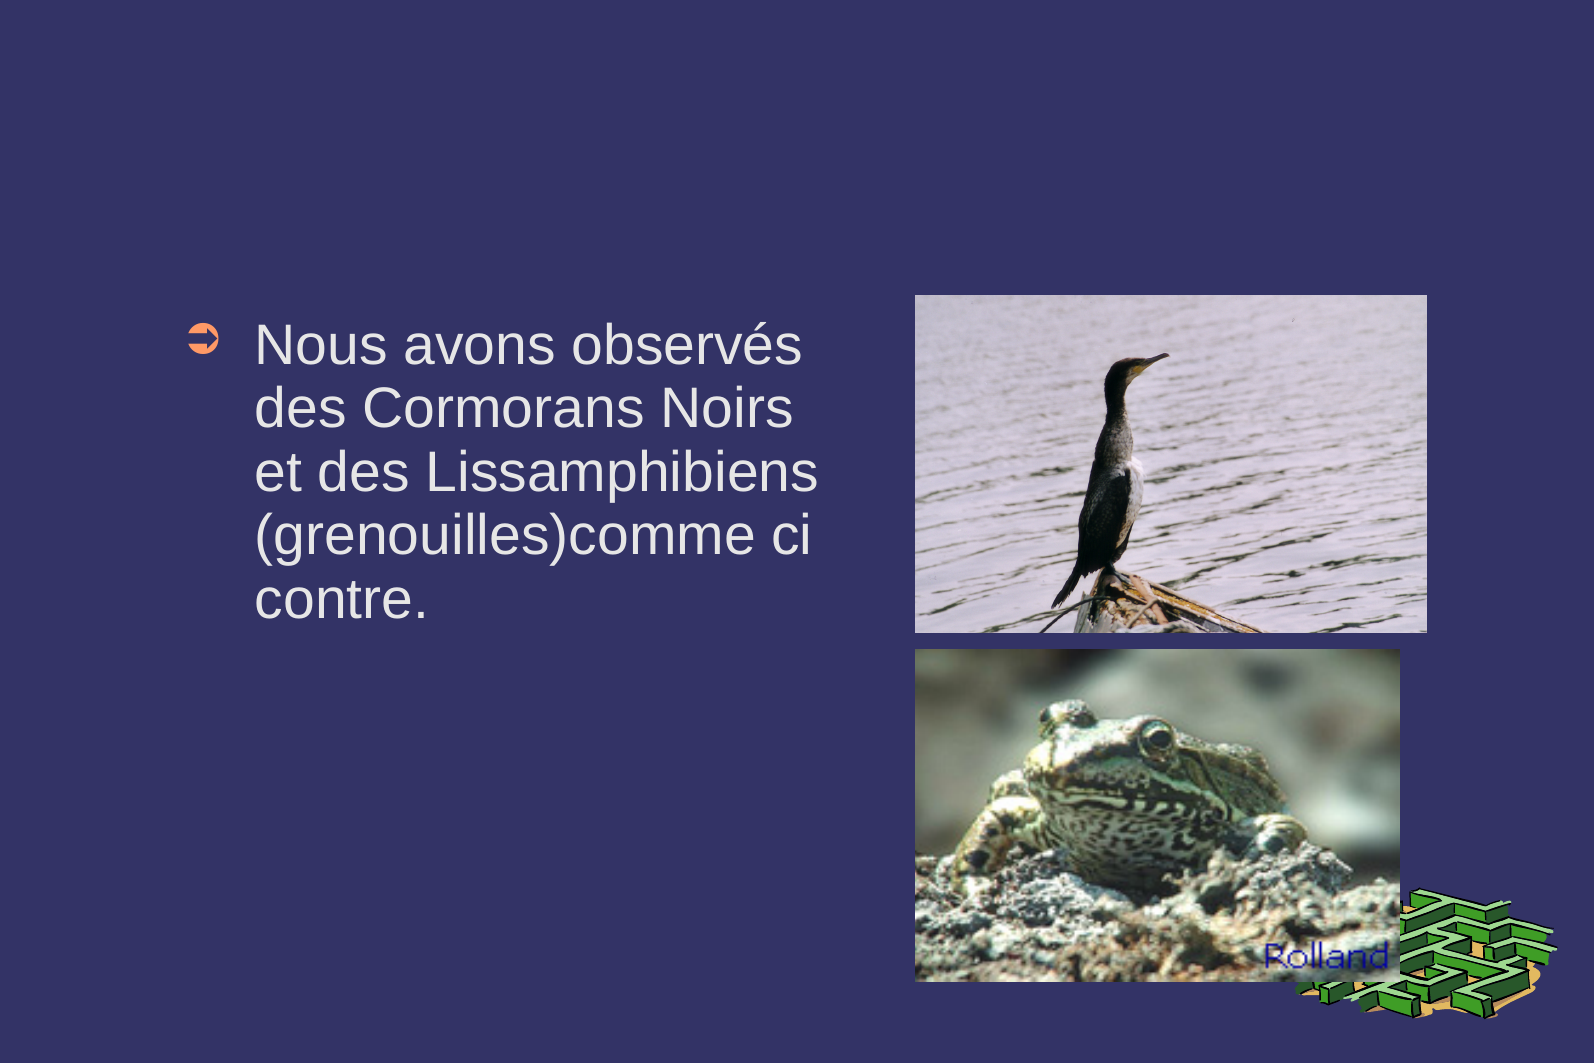

#
Nous avons observés des Cormorans Noirs et des Lissamphibiens (grenouilles)comme ci contre.